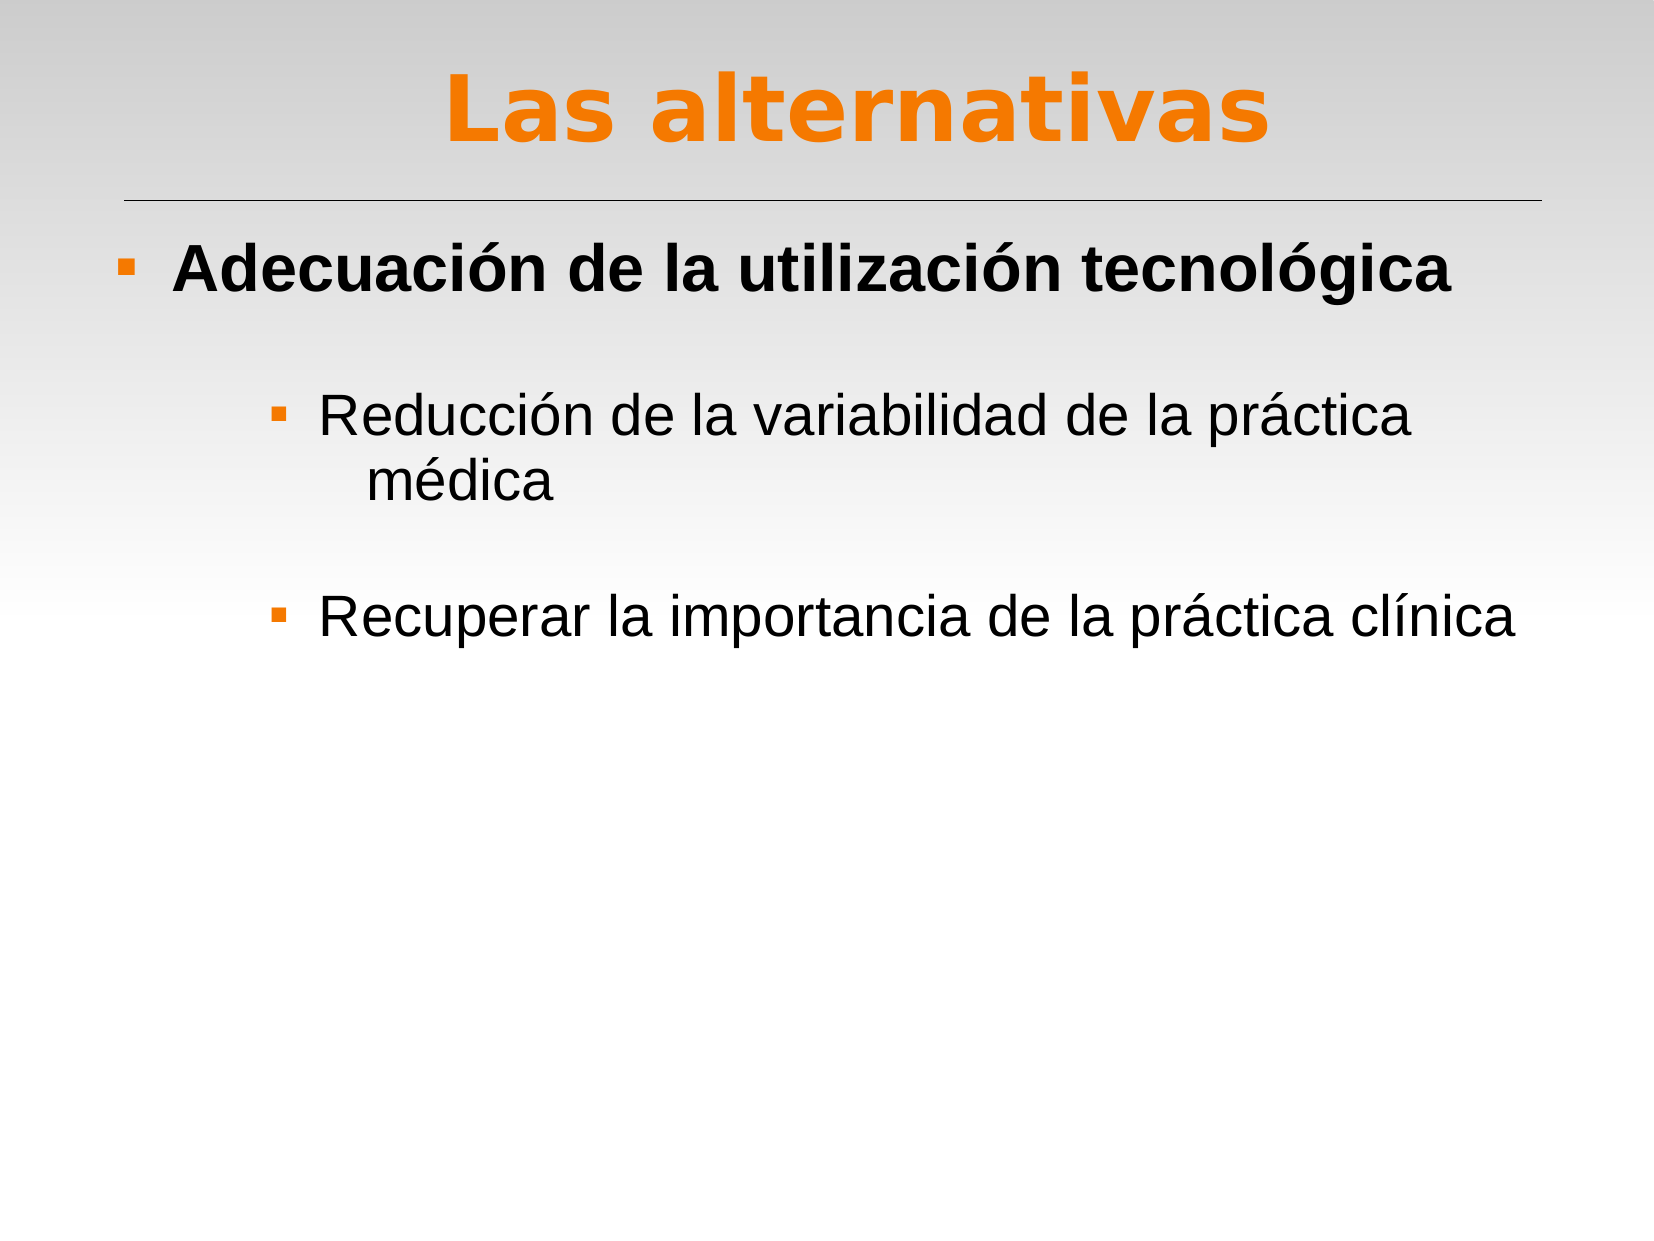

#
Las alternativas
Adecuación de la utilización tecnológica
Reducción de la variabilidad de la práctica médica
Recuperar la importancia de la práctica clínica